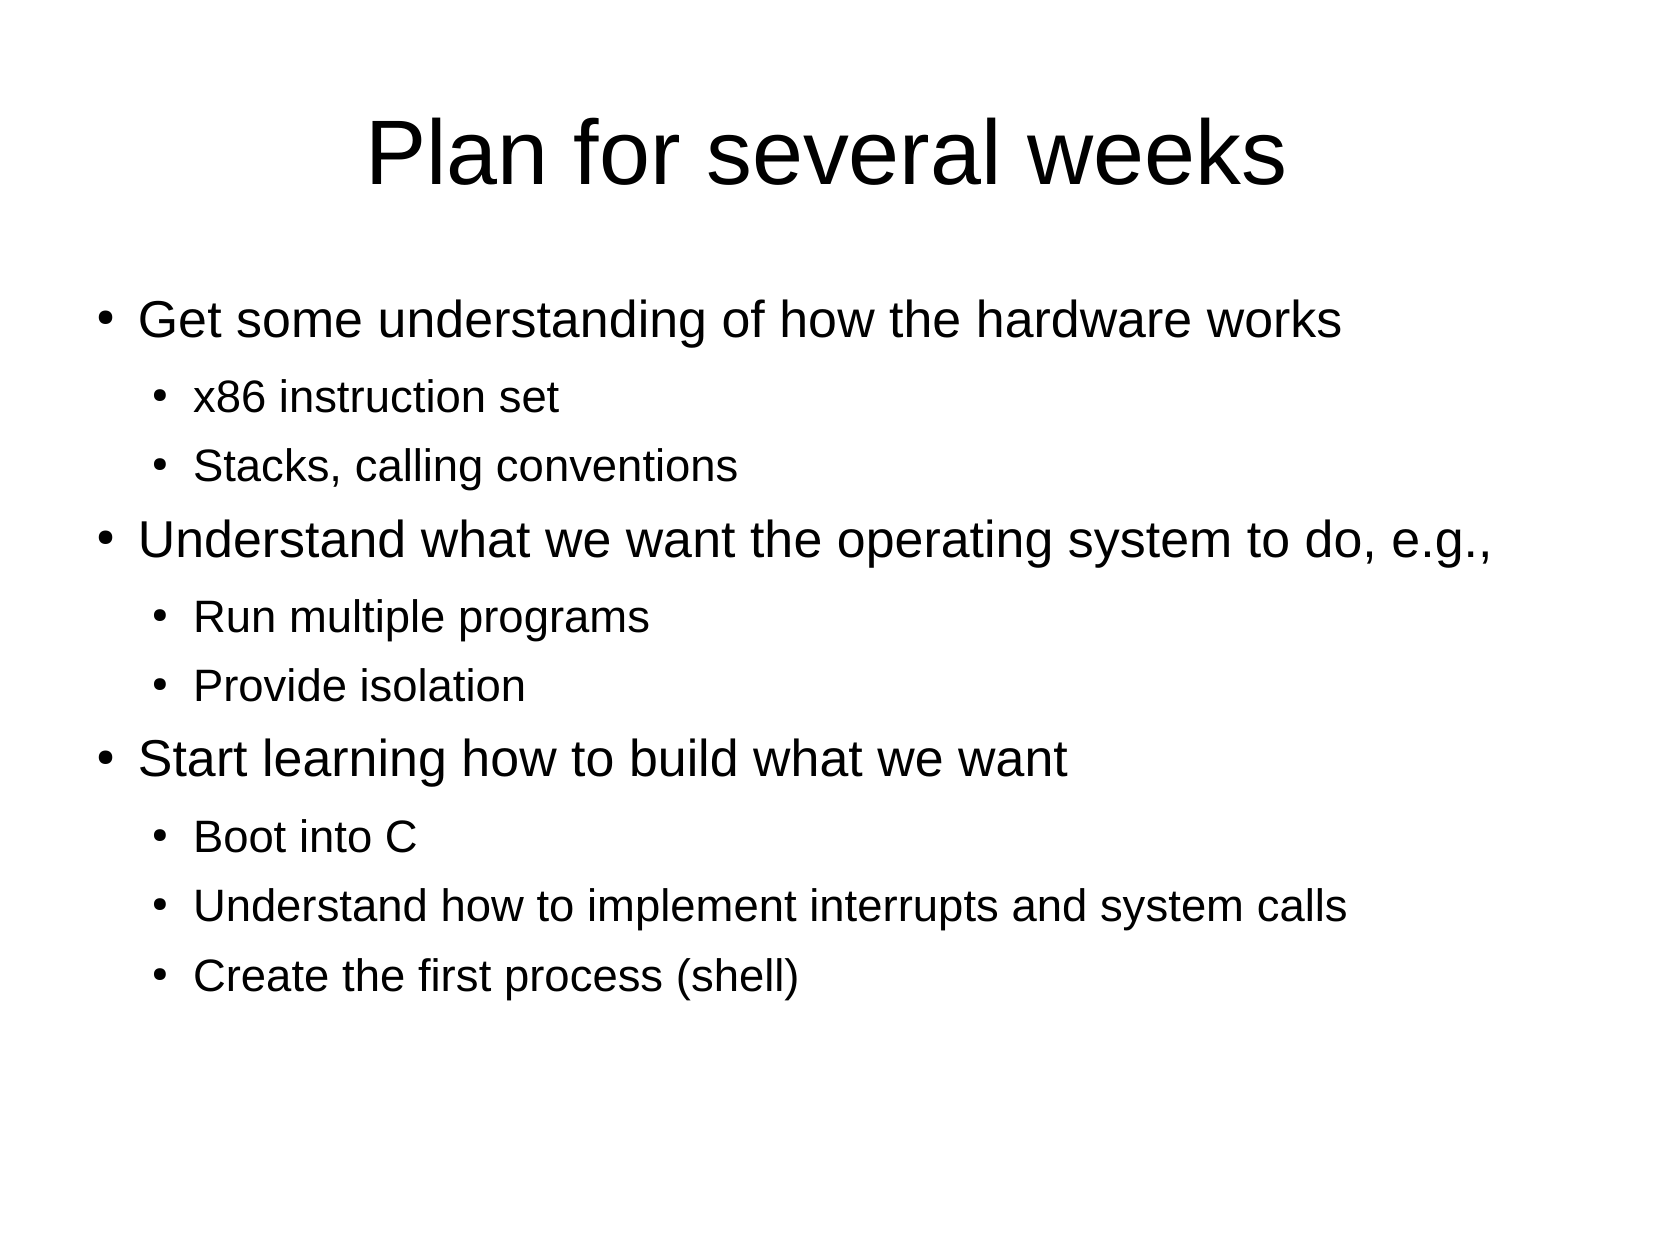

# Plan for several weeks
Get some understanding of how the hardware works
x86 instruction set
Stacks, calling conventions
Understand what we want the operating system to do, e.g.,
Run multiple programs
Provide isolation
Start learning how to build what we want
Boot into C
Understand how to implement interrupts and system calls
Create the first process (shell)